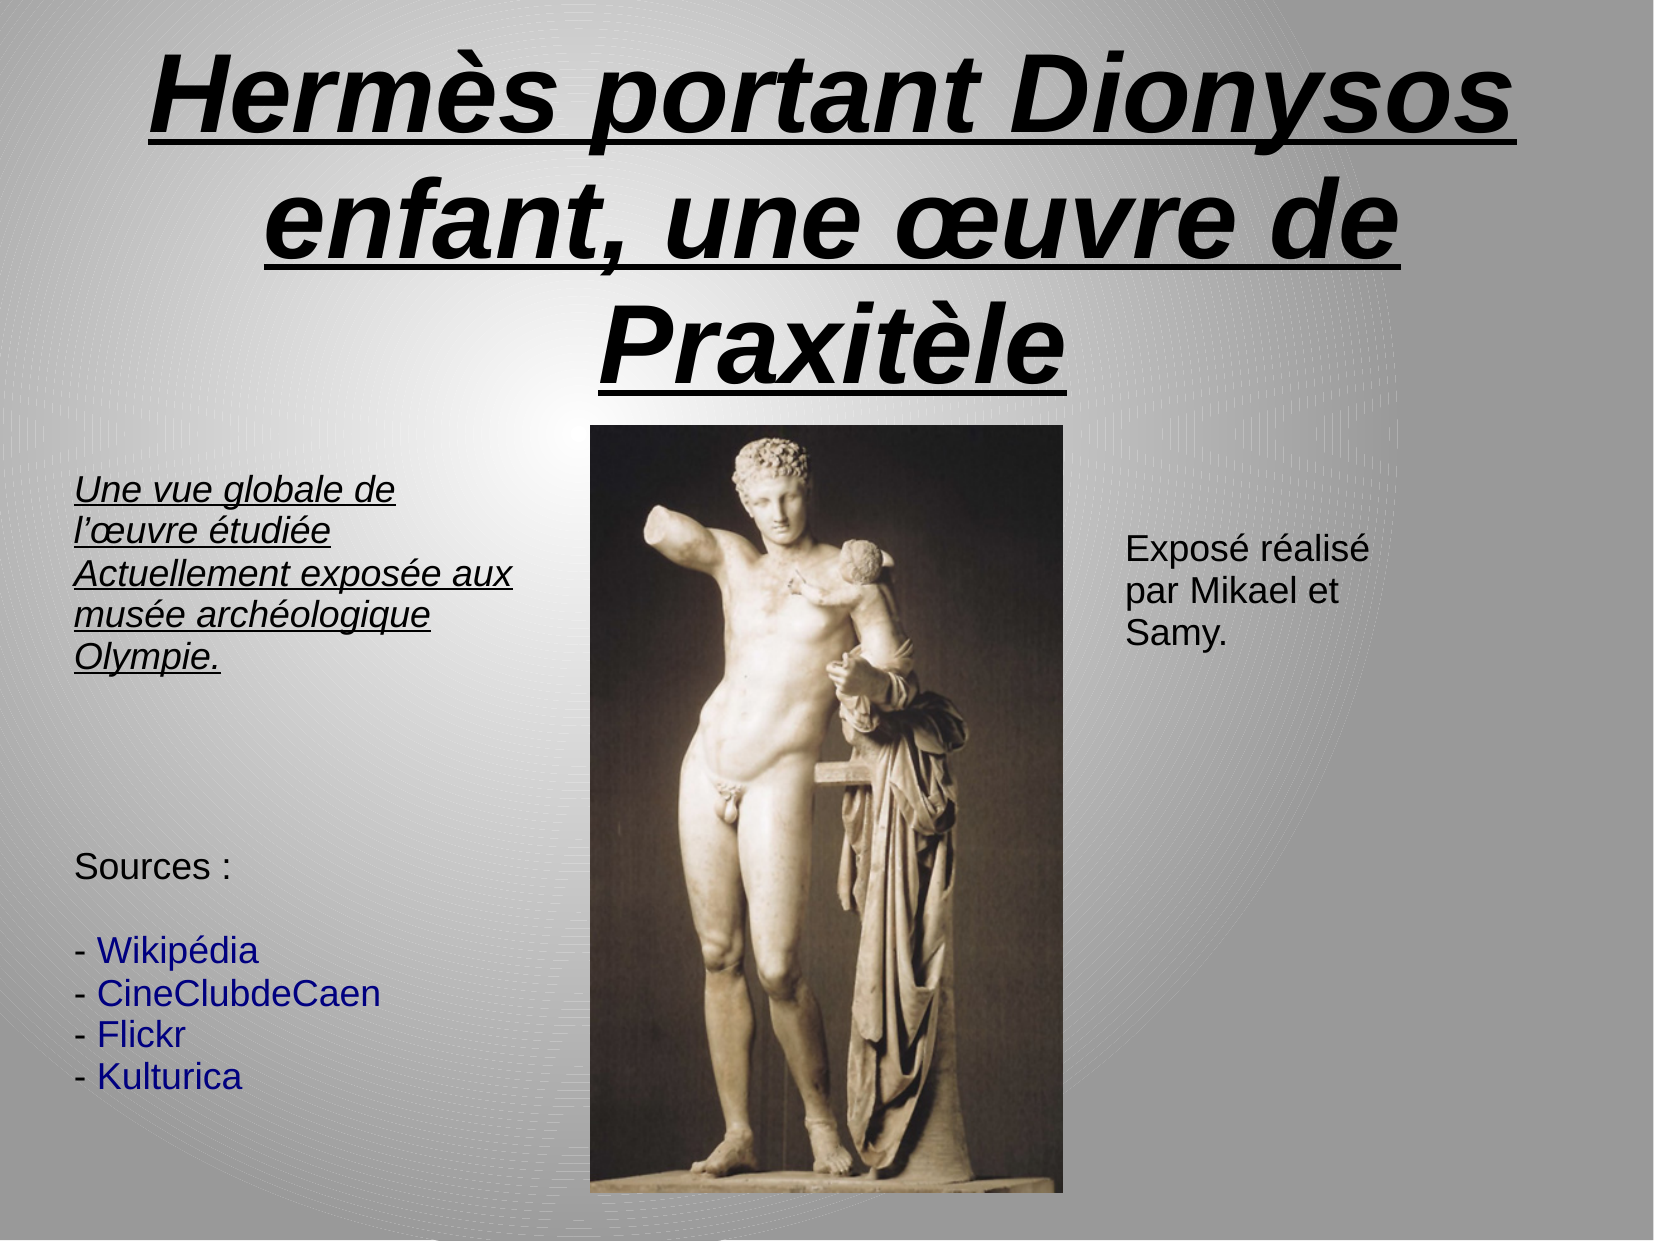

Hermès portant Dionysos enfant, une œuvre de Praxitèle
Une vue globale de l’œuvre étudiée Actuellement exposée aux musée archéologique Olympie.
Exposé réalisé par Mikael et Samy.
Sources :
- Wikipédia
- CineClubdeCaen
- Flickr
- Kulturica